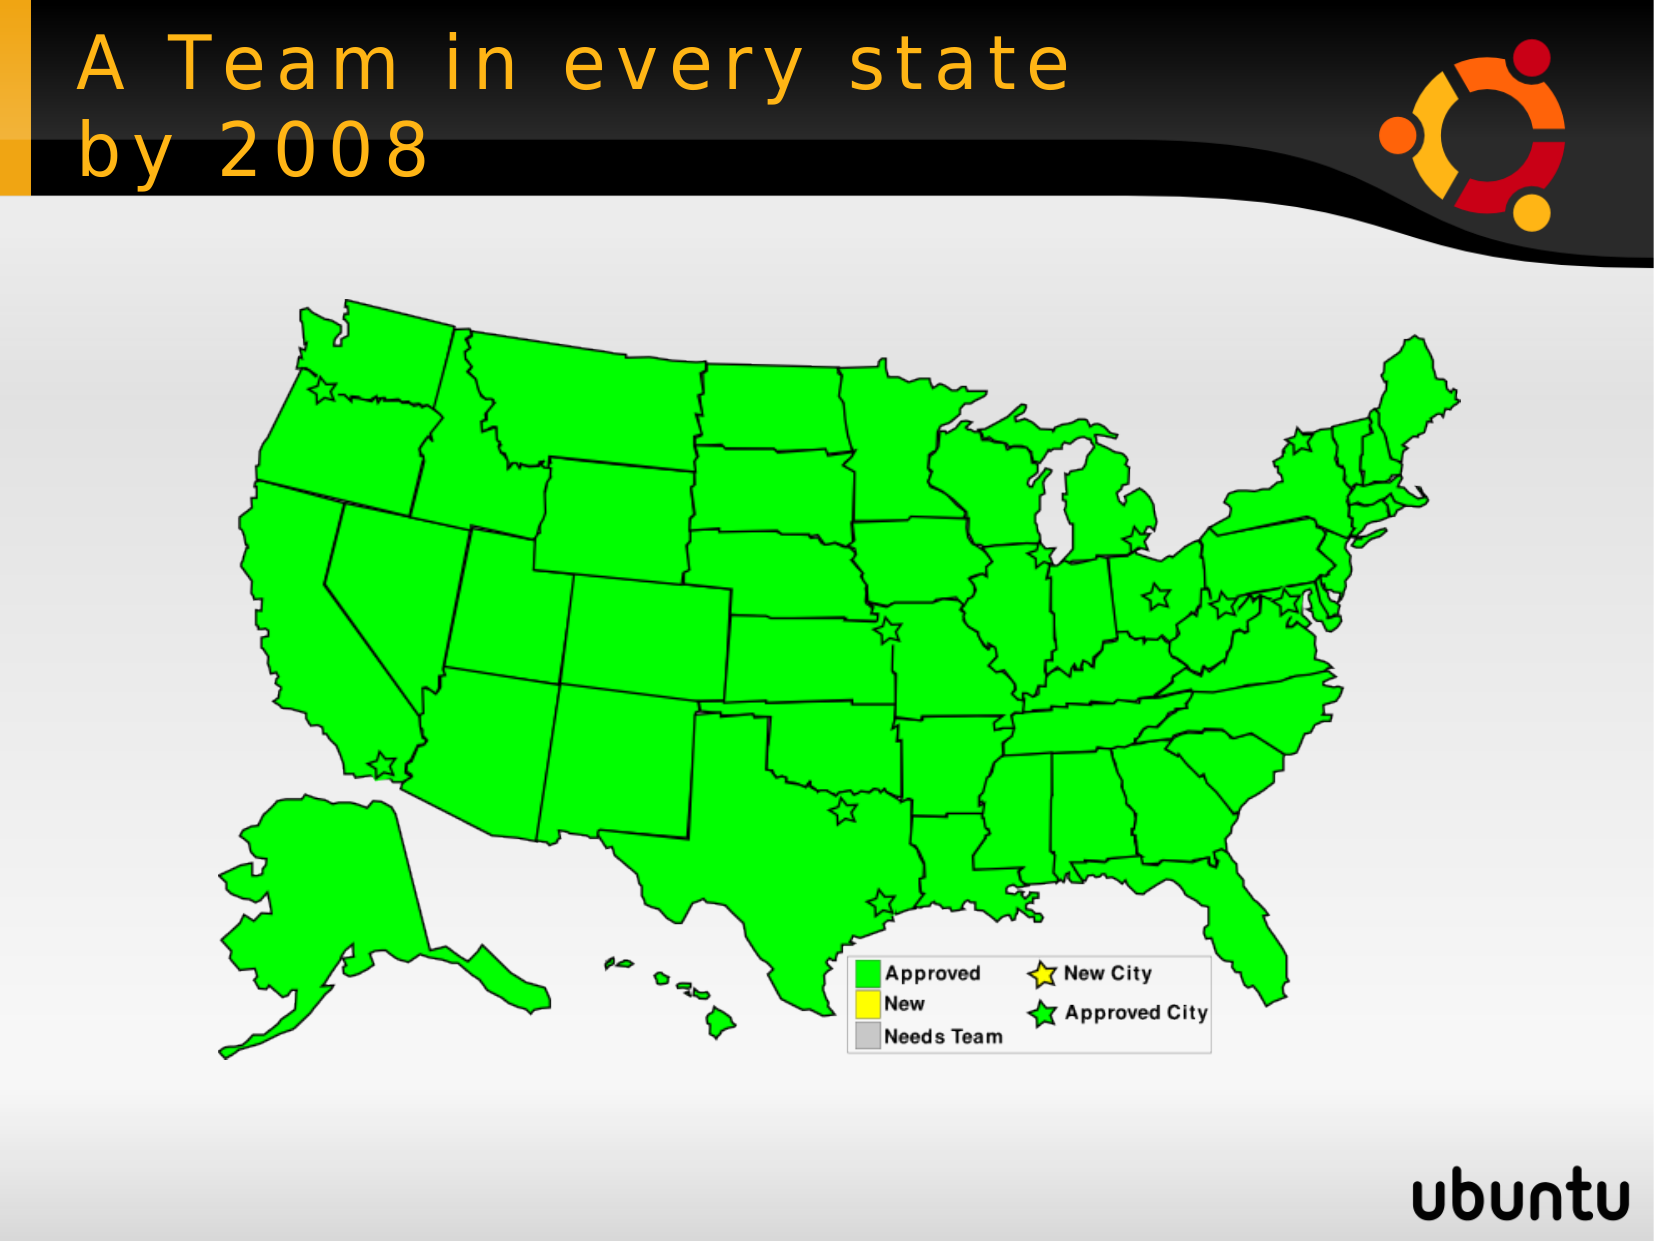

# A Team in every state by 2008